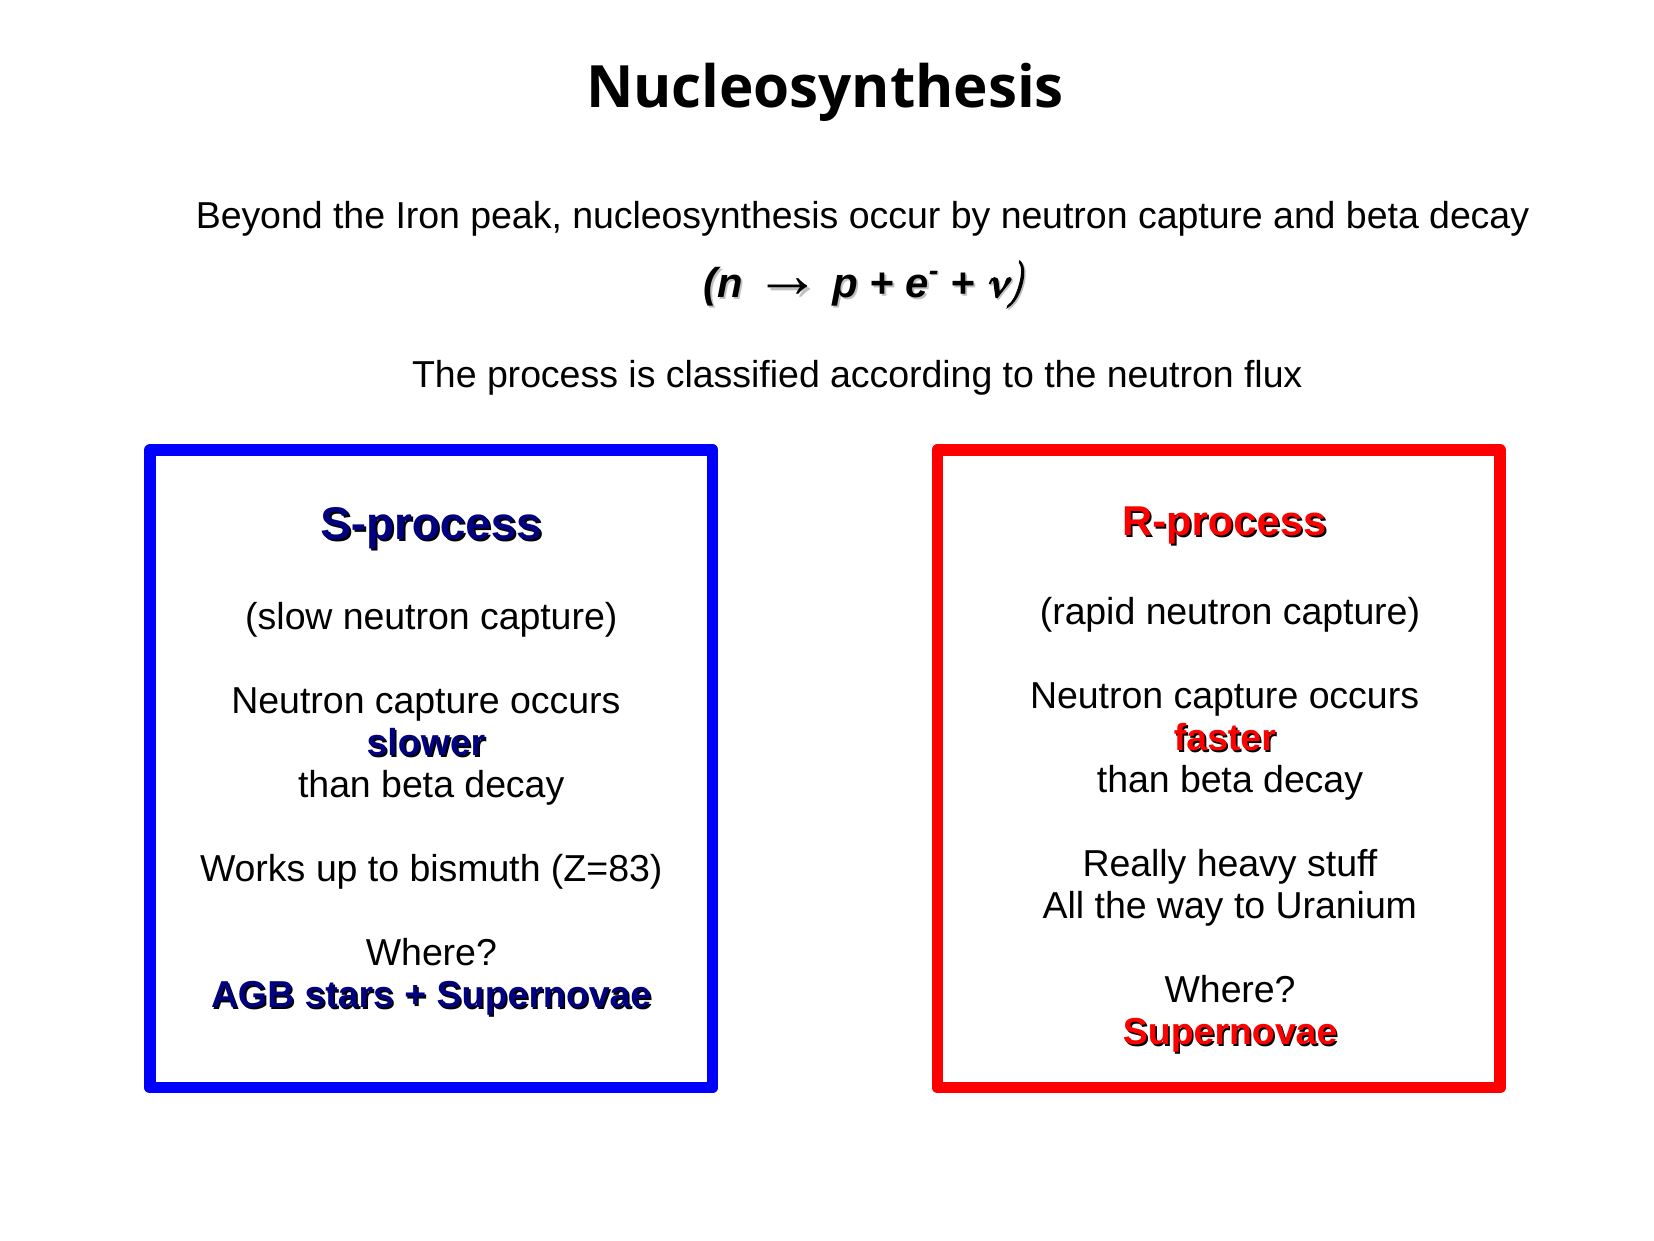

Nucleosynthesis
Beyond the Iron peak, nucleosynthesis occur by neutron capture and beta decay
(n → p + e- + n)
The process is classified according to the neutron flux
S-process
(slow neutron capture)
Neutron capture occurs
slower
than beta decay
Works up to bismuth (Z=83)
Where?
AGB stars + Supernovae
R-process
(rapid neutron capture)
Neutron capture occurs
faster
than beta decay
Really heavy stuff
All the way to Uranium
Where?
Supernovae